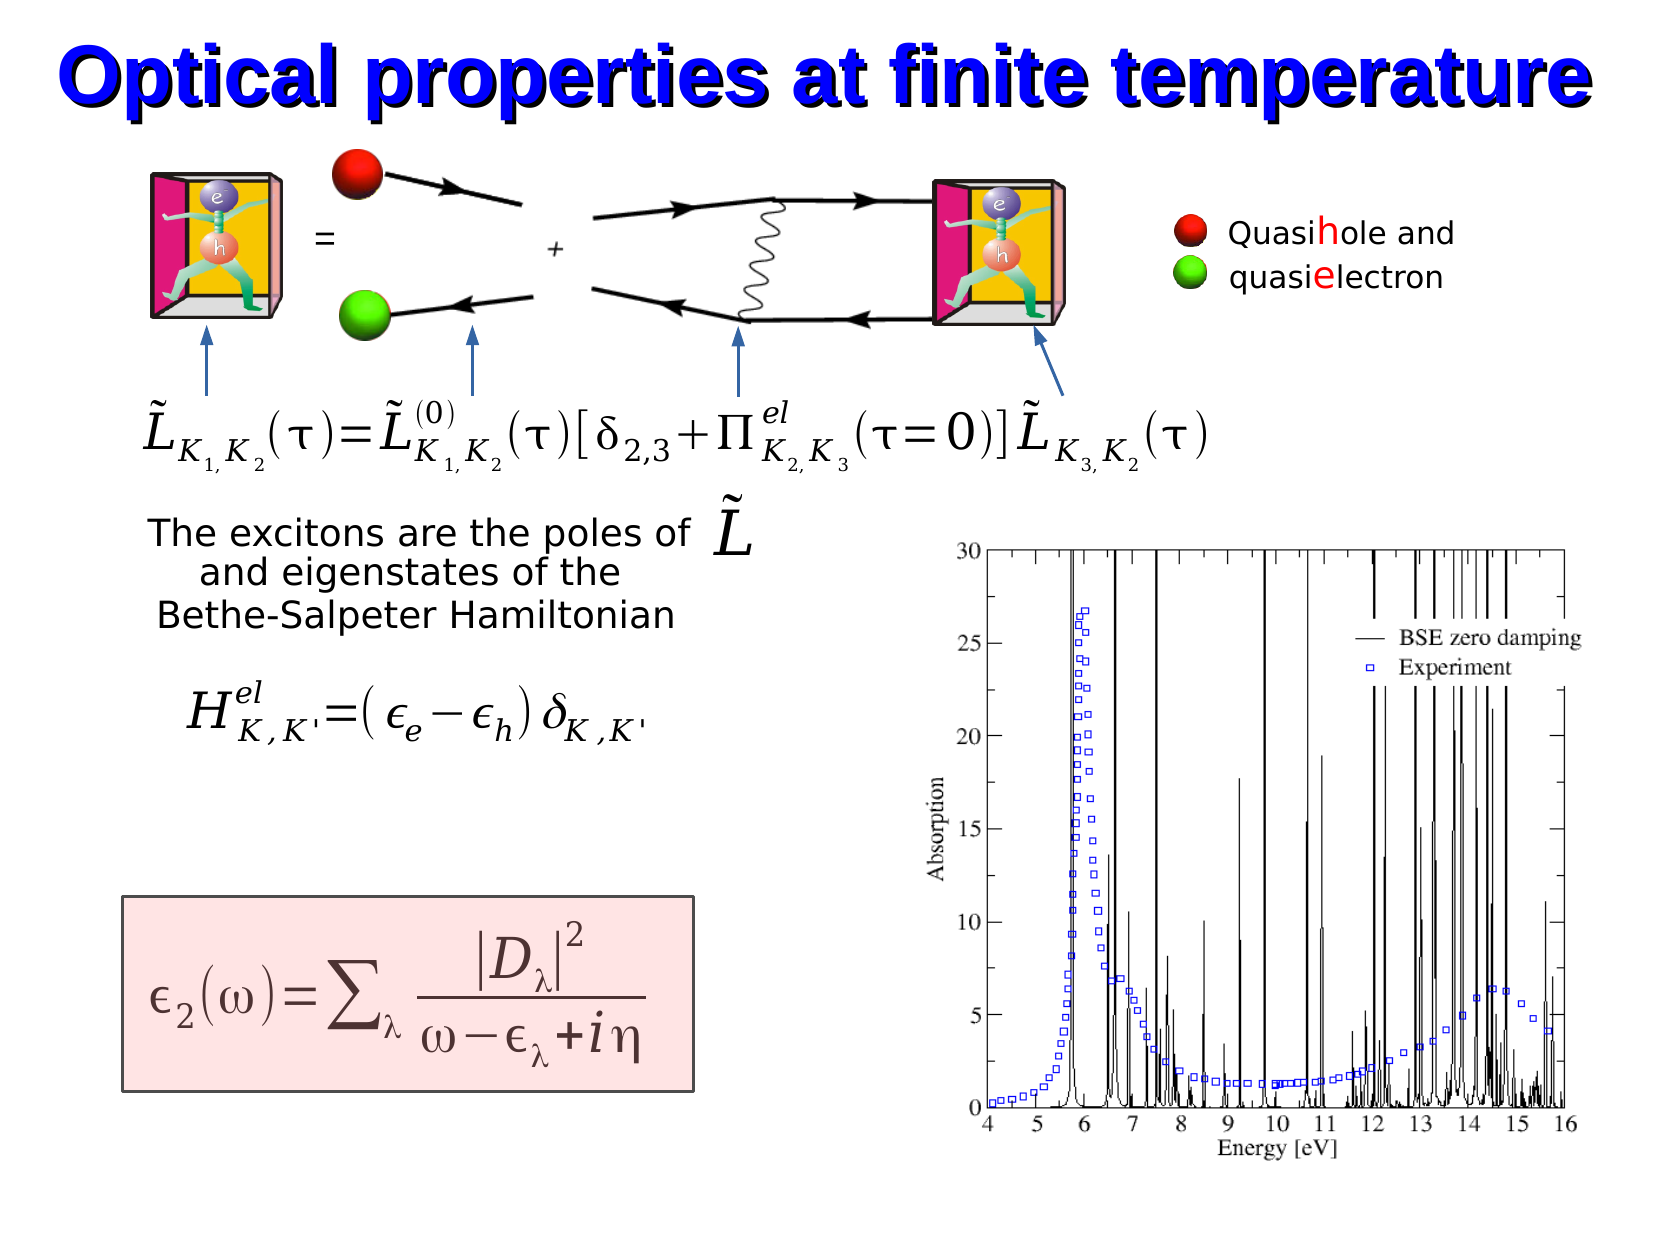

Optical properties at finite temperature
Quasihole and quasielectron
=
The excitons are the poles of
and eigenstates of the
Bethe-Salpeter Hamiltonian